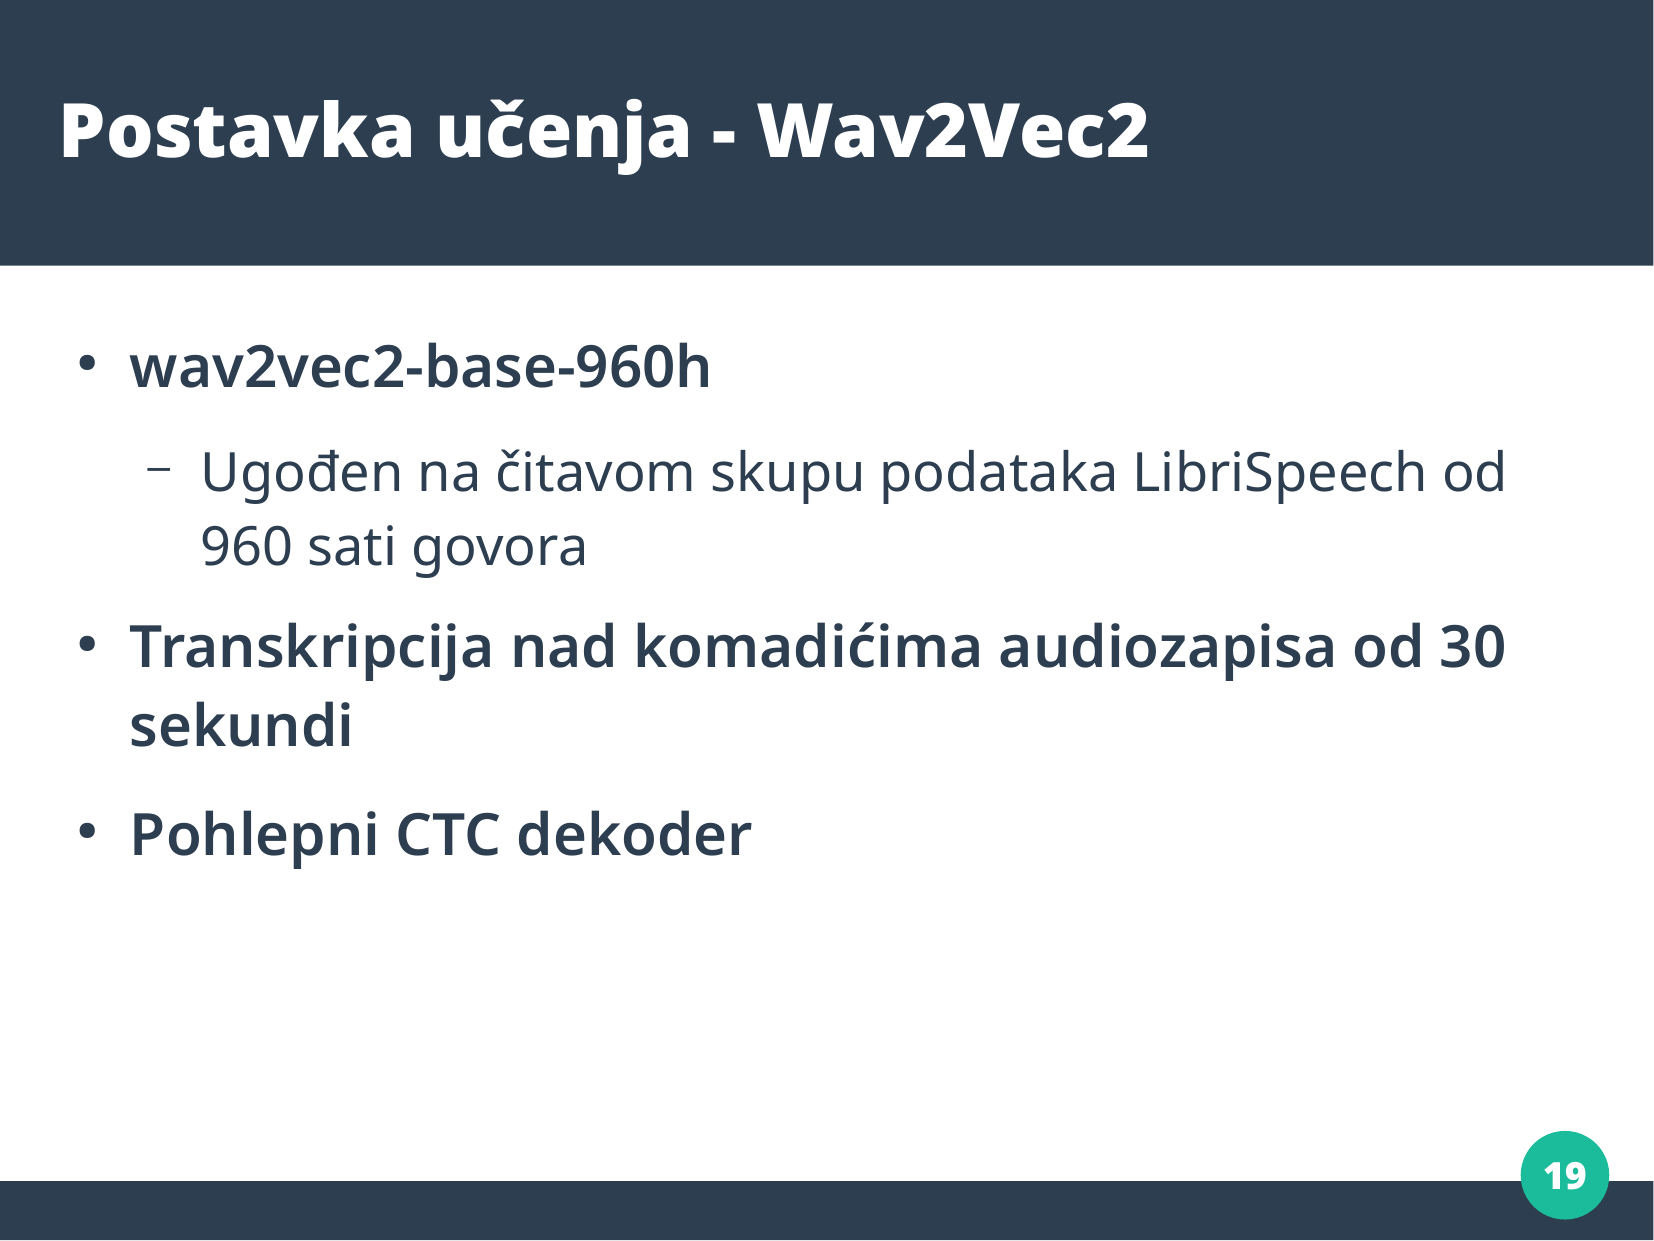

# Postavka učenja - Wav2Vec2
wav2vec2-base-960h
Ugođen na čitavom skupu podataka LibriSpeech od 960 sati govora
Transkripcija nad komadićima audiozapisa od 30 sekundi
Pohlepni CTC dekoder
19